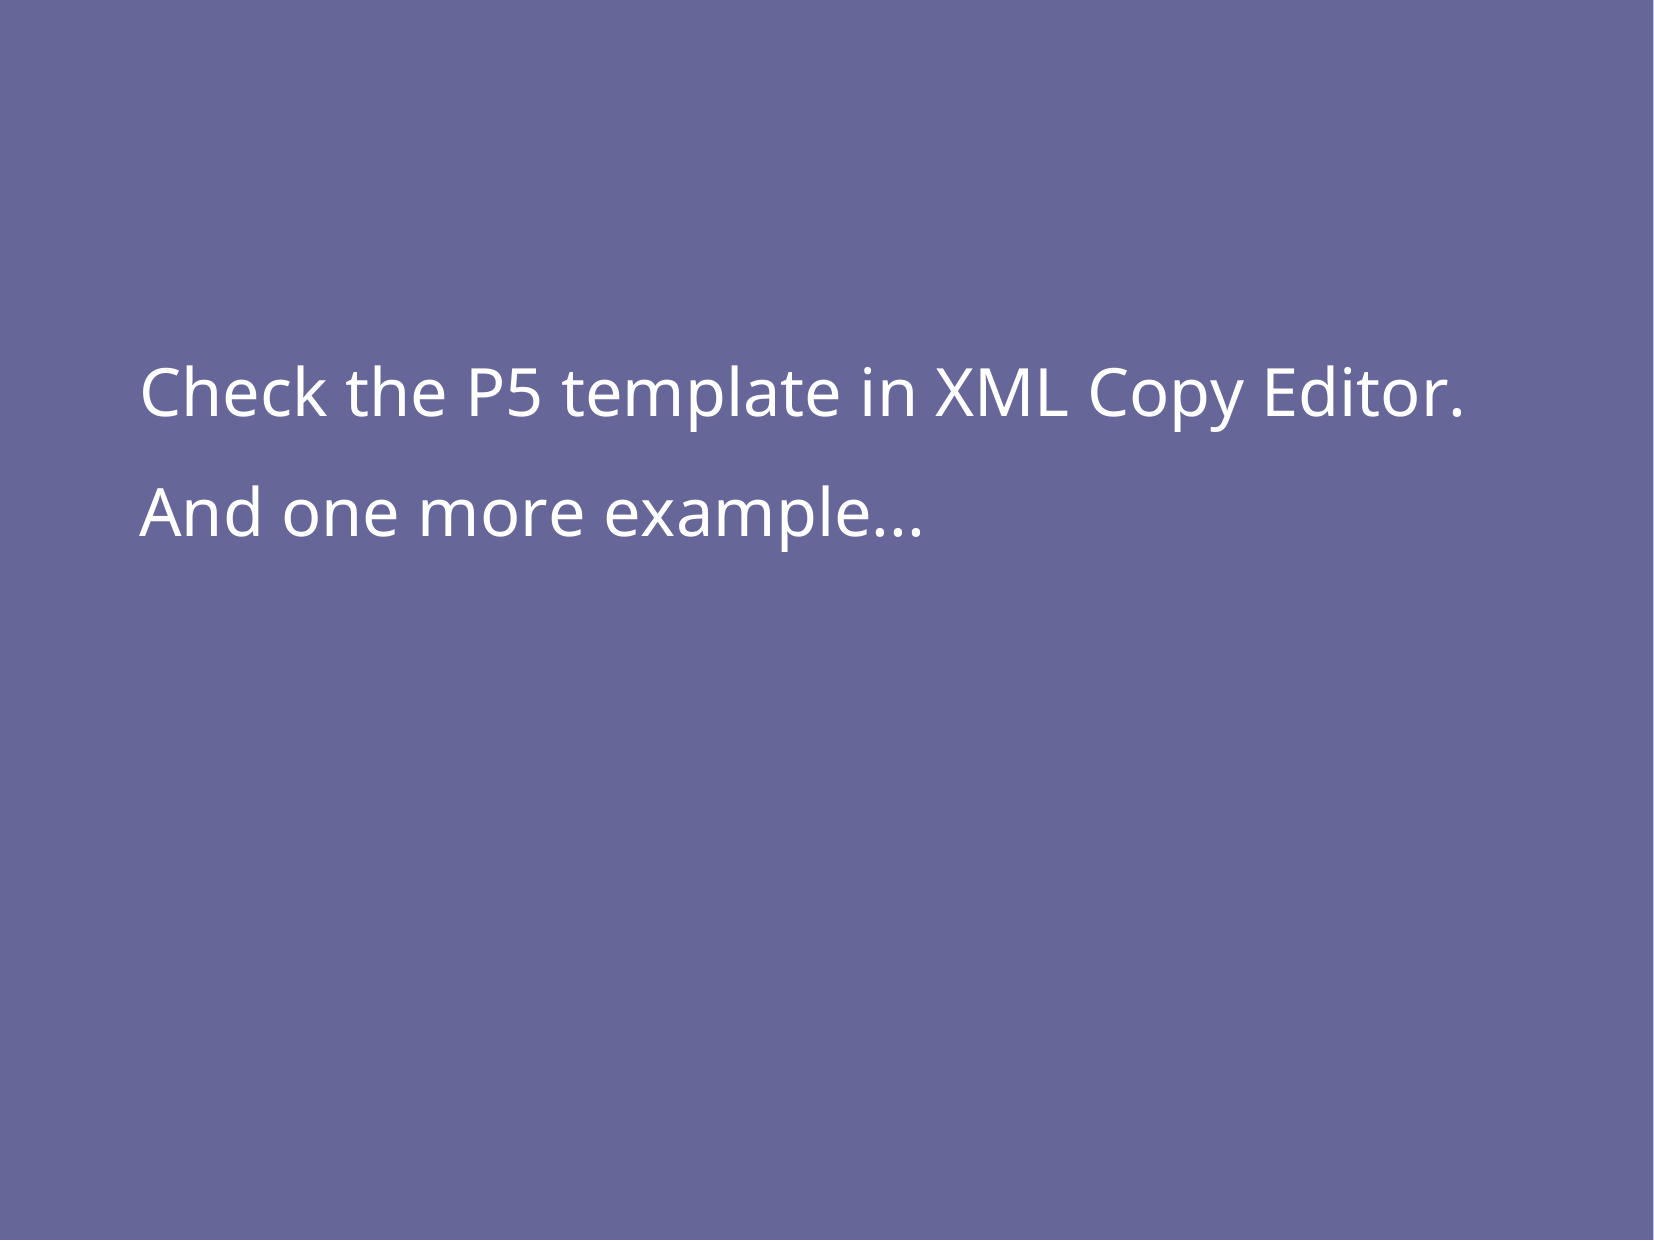

# Check the P5 template in XML Copy Editor.
And one more example...